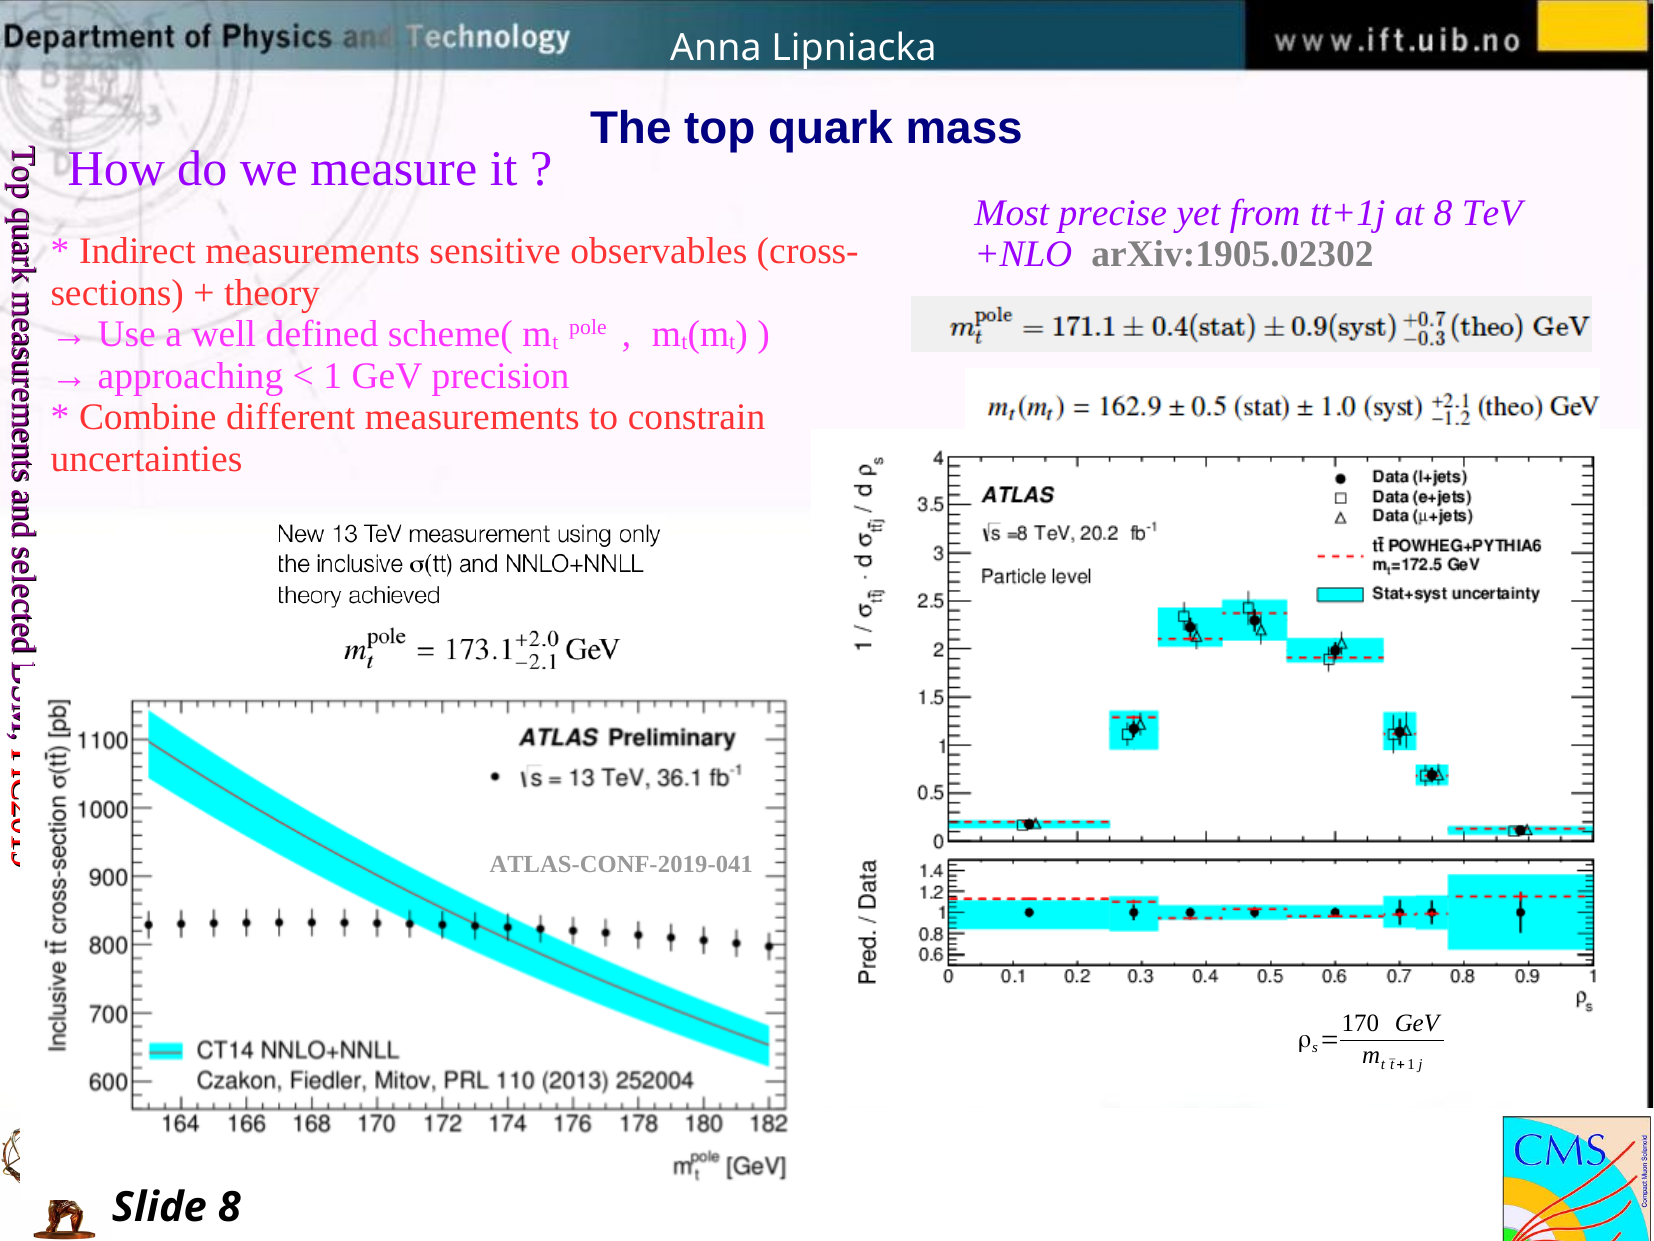

# The top quark mass
How do we measure it ?
Most precise yet from tt+1j at 8 TeV
+NLO arXiv:1905.02302
* Indirect measurements sensitive observables (cross-sections) + theory
→ Use a well defined scheme( mt pole , mt(mt) )
→ approaching < 1 GeV precision
* Combine different measurements to constrain uncertainties
ATLAS-CONF-2019-041
Slide 8